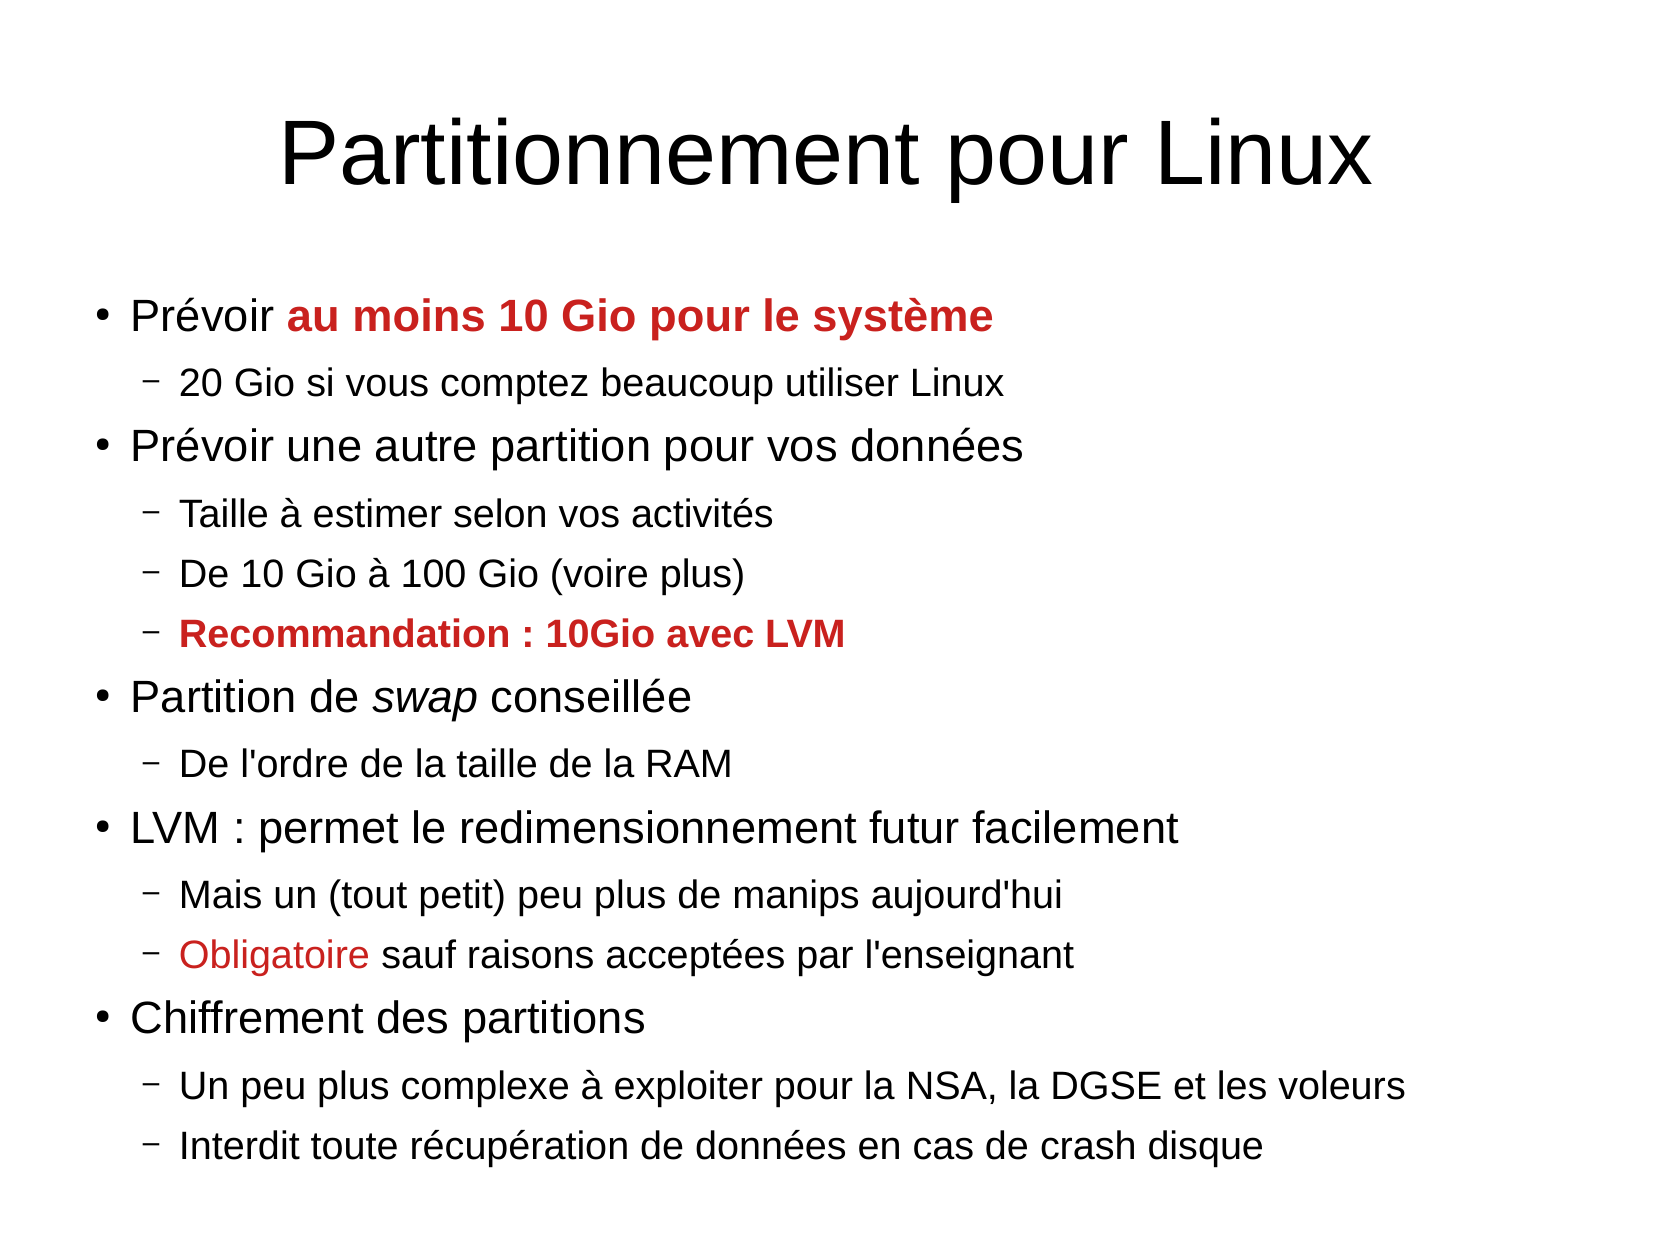

# Partitionnement pour Linux
Prévoir au moins 10 Gio pour le système
20 Gio si vous comptez beaucoup utiliser Linux
Prévoir une autre partition pour vos données
Taille à estimer selon vos activités
De 10 Gio à 100 Gio (voire plus)
Recommandation : 10Gio avec LVM
Partition de swap conseillée
De l'ordre de la taille de la RAM
LVM : permet le redimensionnement futur facilement
Mais un (tout petit) peu plus de manips aujourd'hui
Obligatoire sauf raisons acceptées par l'enseignant
Chiffrement des partitions
Un peu plus complexe à exploiter pour la NSA, la DGSE et les voleurs
Interdit toute récupération de données en cas de crash disque